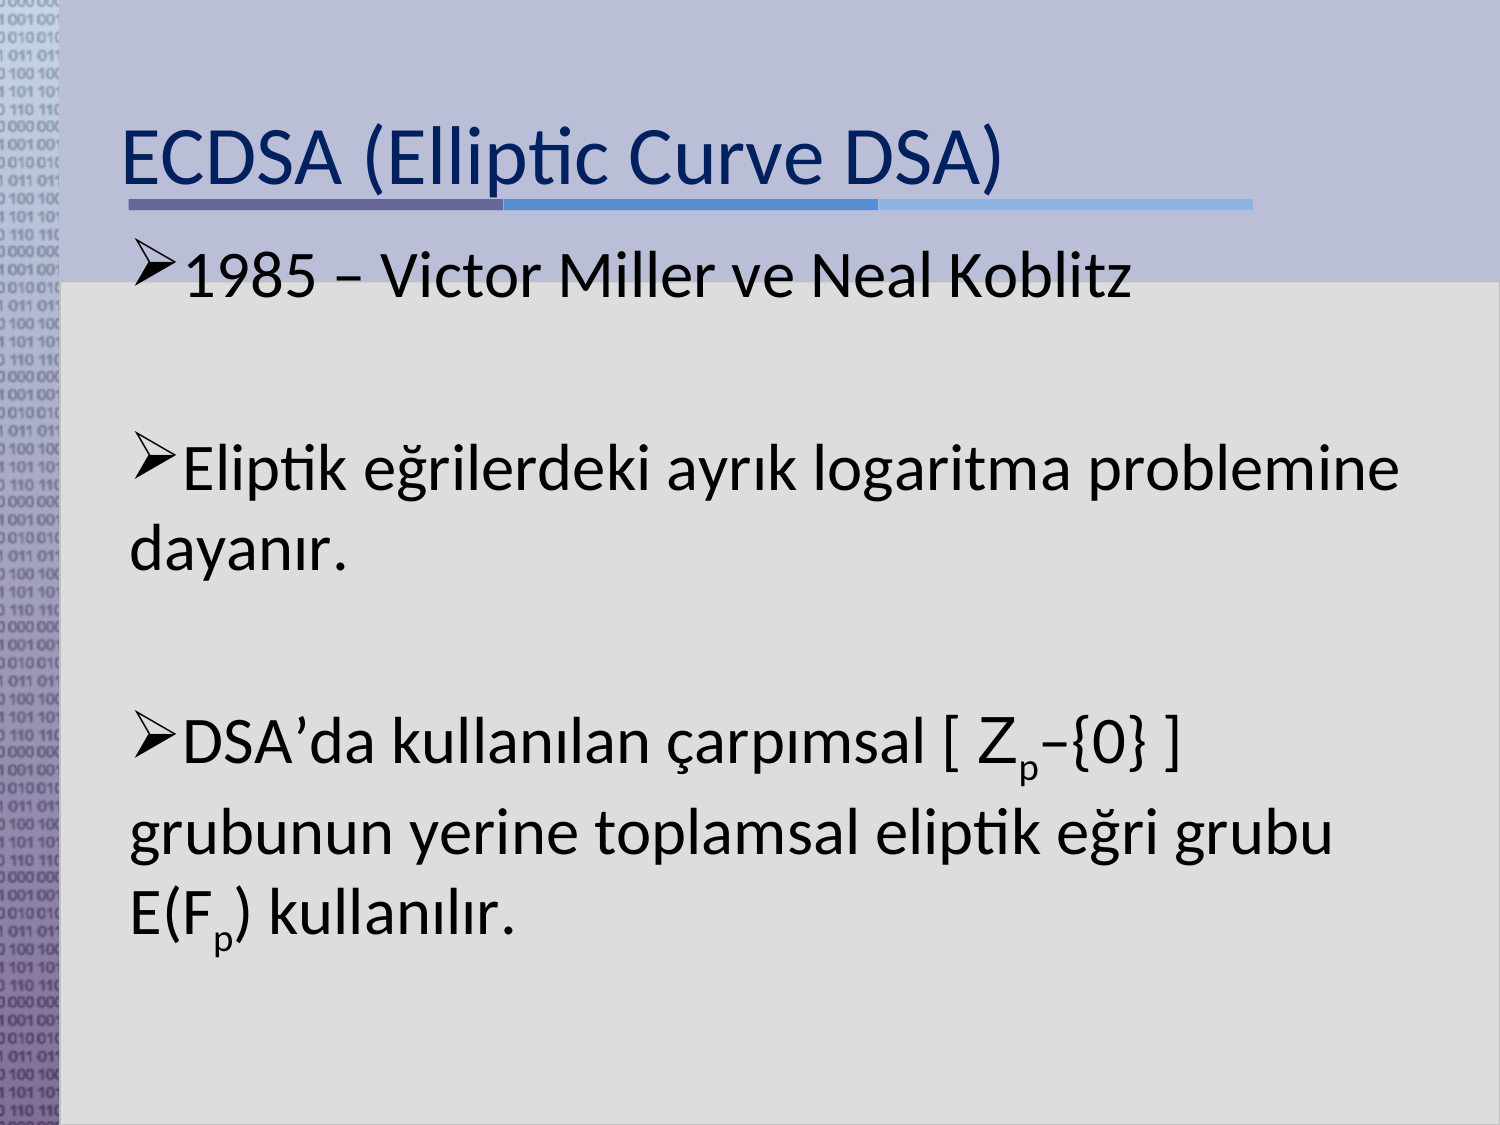

ECDSA (Elliptic Curve DSA)
1985 – Victor Miller ve Neal Koblitz
Eliptik eğrilerdeki ayrık logaritma problemine dayanır.
DSA’da kullanılan çarpımsal [ Zp–{0} ] grubunun yerine toplamsal eliptik eğri grubu E(Fp) kullanılır.